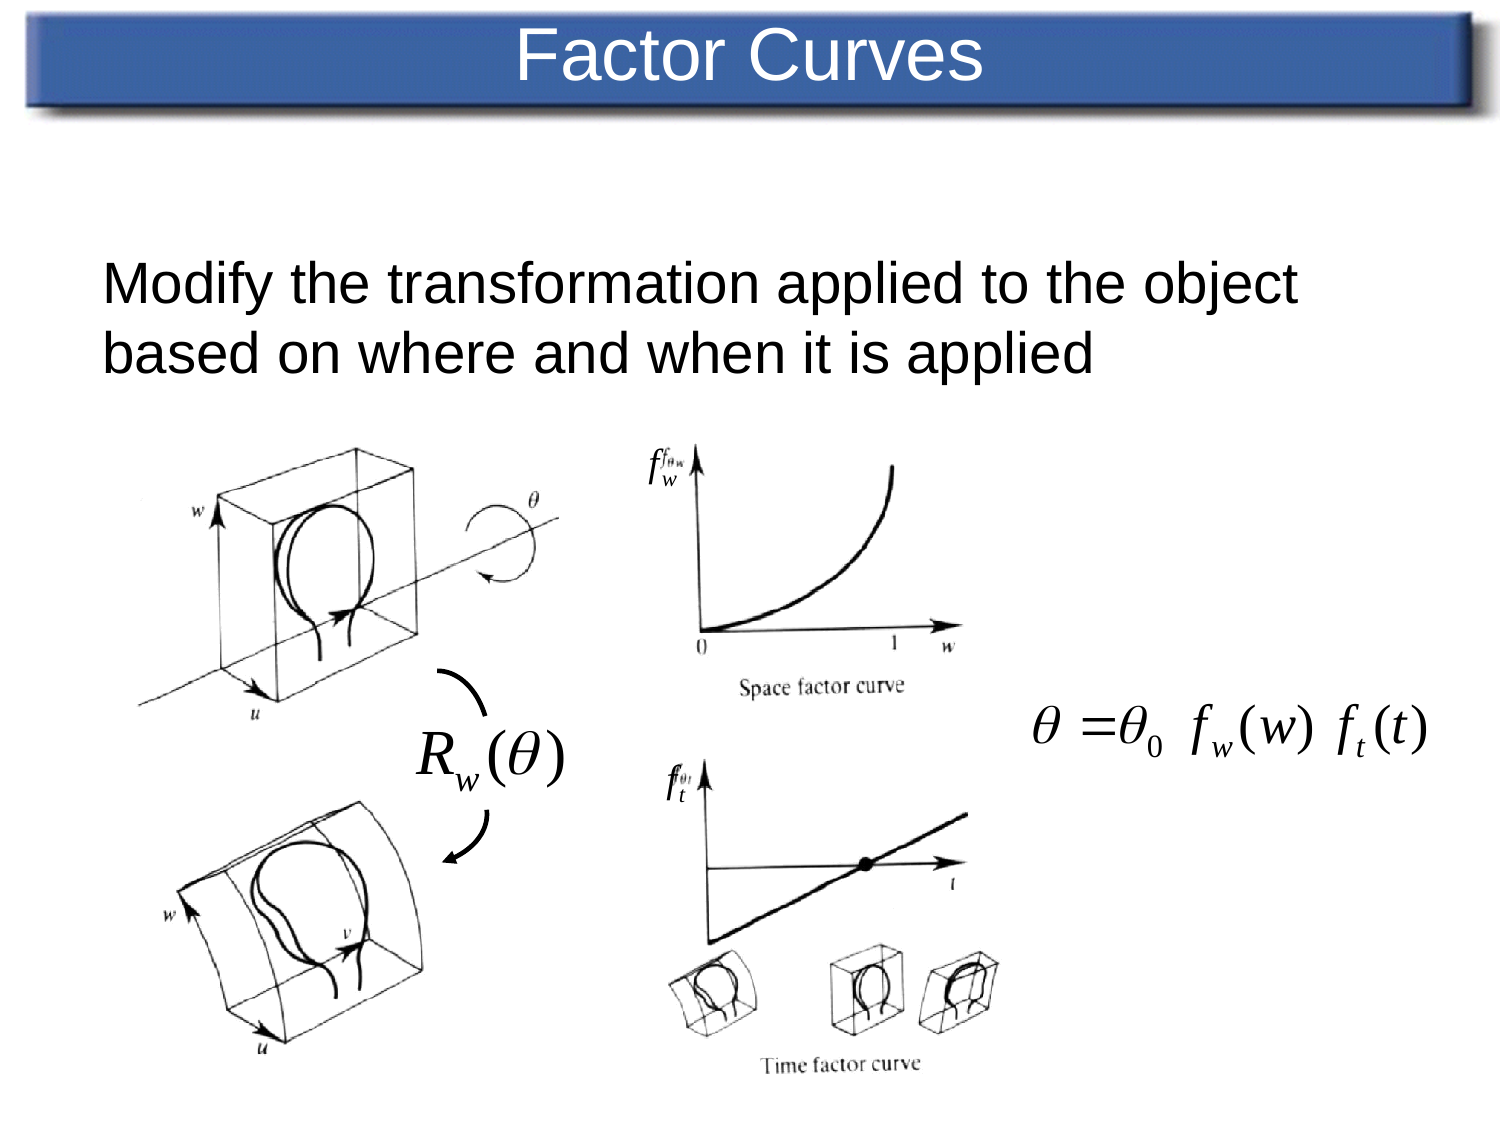

# Factor Curves
Modify the transformation applied to the object based on where and when it is applied